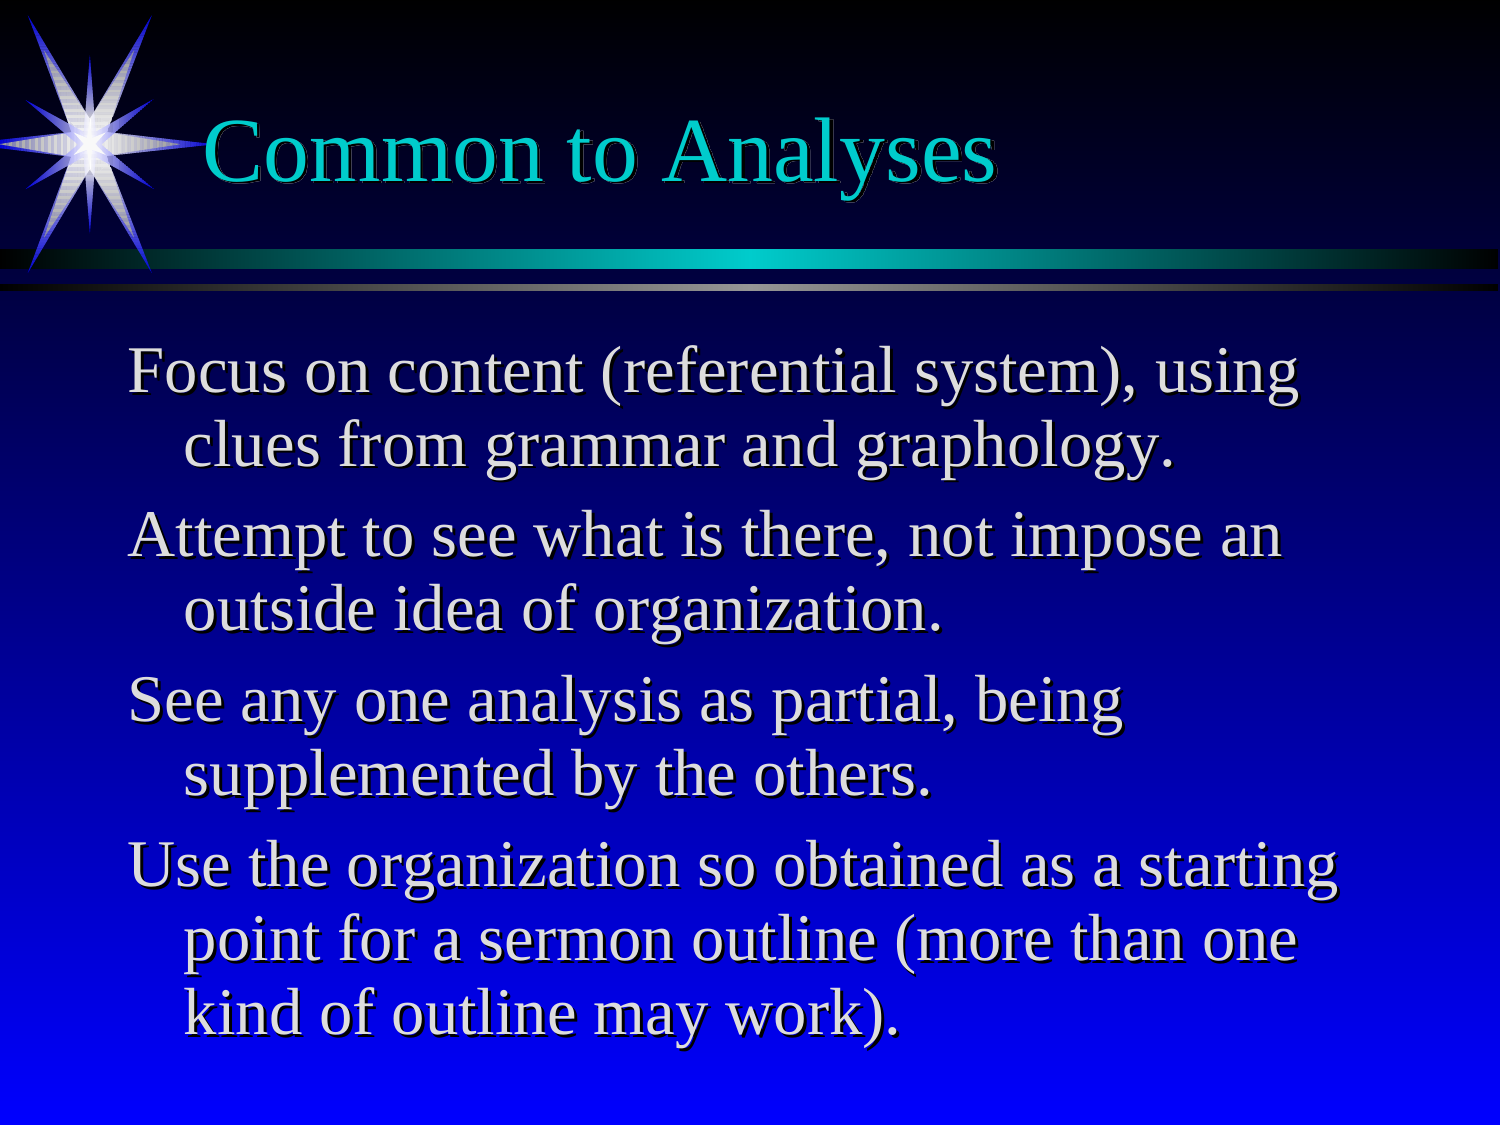

# Common to Analyses
Focus on content (referential system), using clues from grammar and graphology.
Attempt to see what is there, not impose an outside idea of organization.
See any one analysis as partial, being supplemented by the others.
Use the organization so obtained as a starting point for a sermon outline (more than one kind of outline may work).